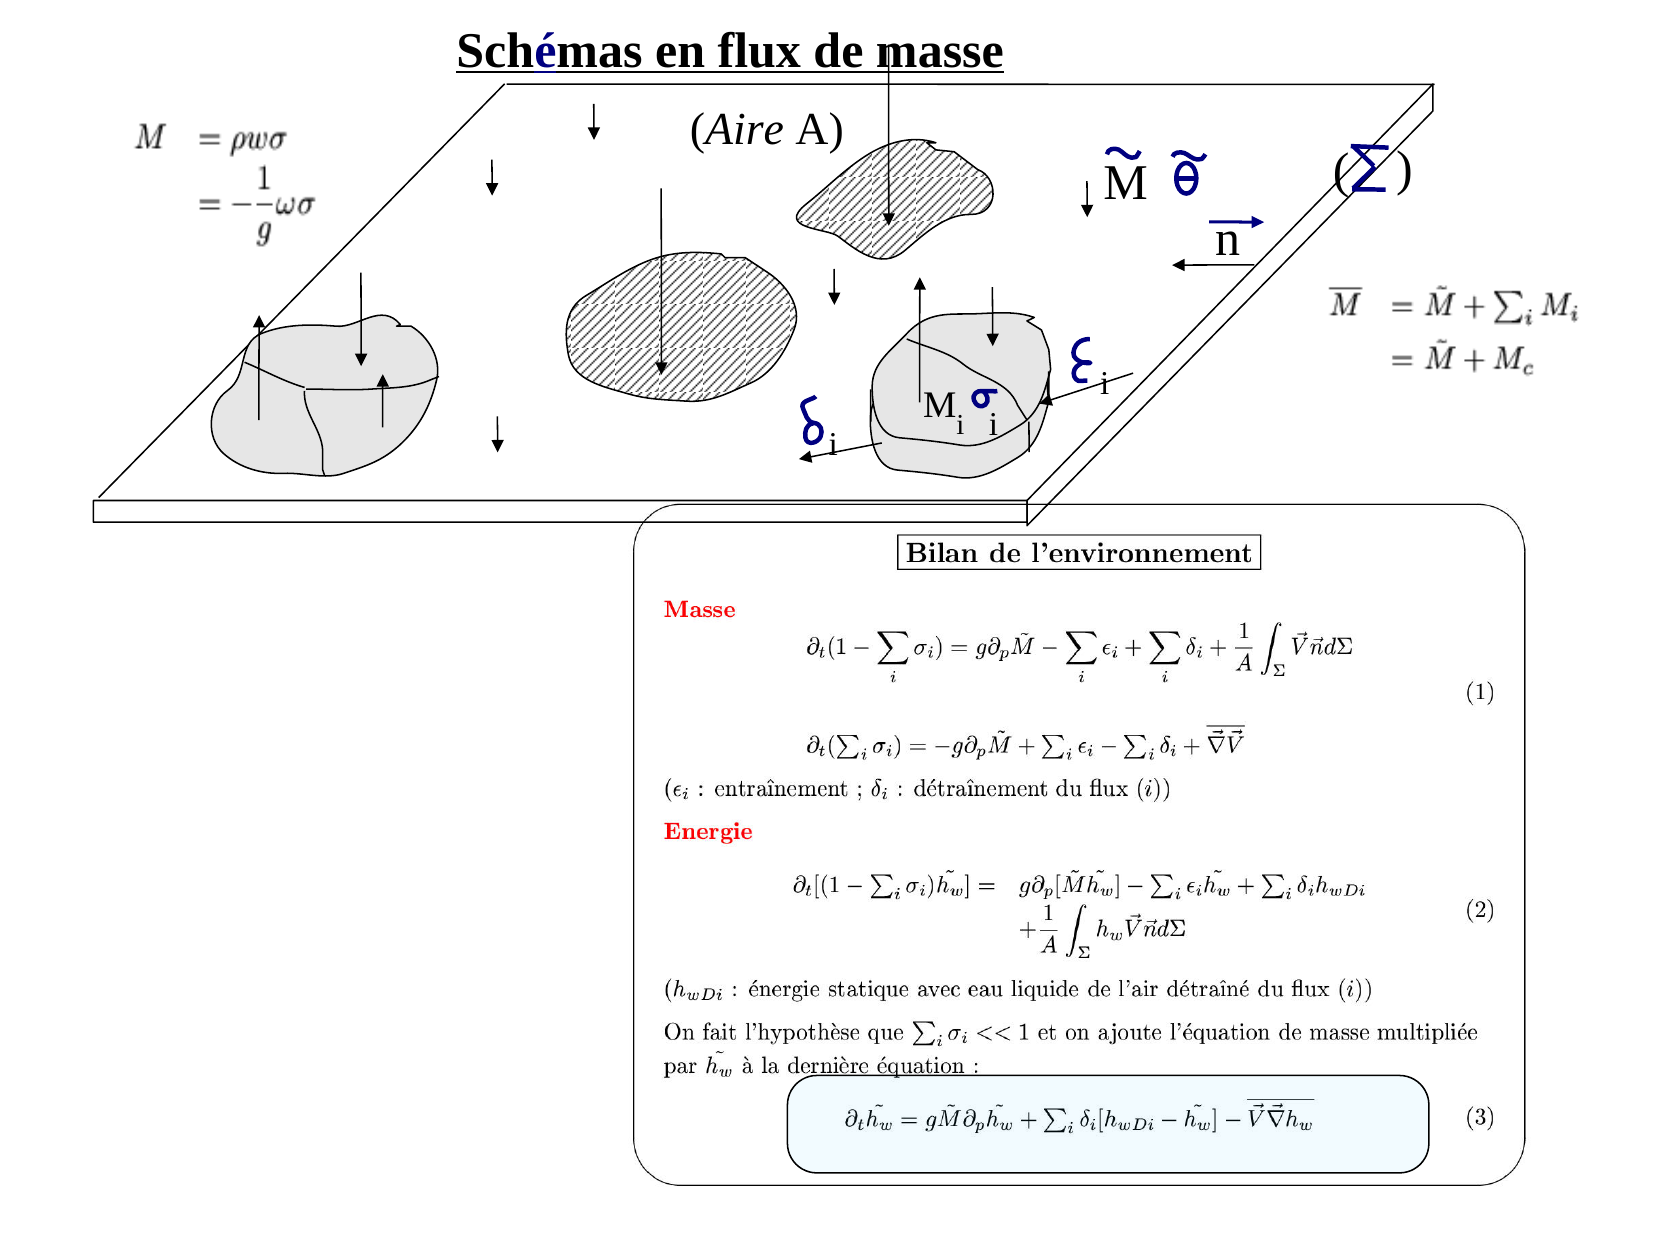

Schémas en flux de masse
(Aire A)
)
(
M
n
i
Mi
i
i